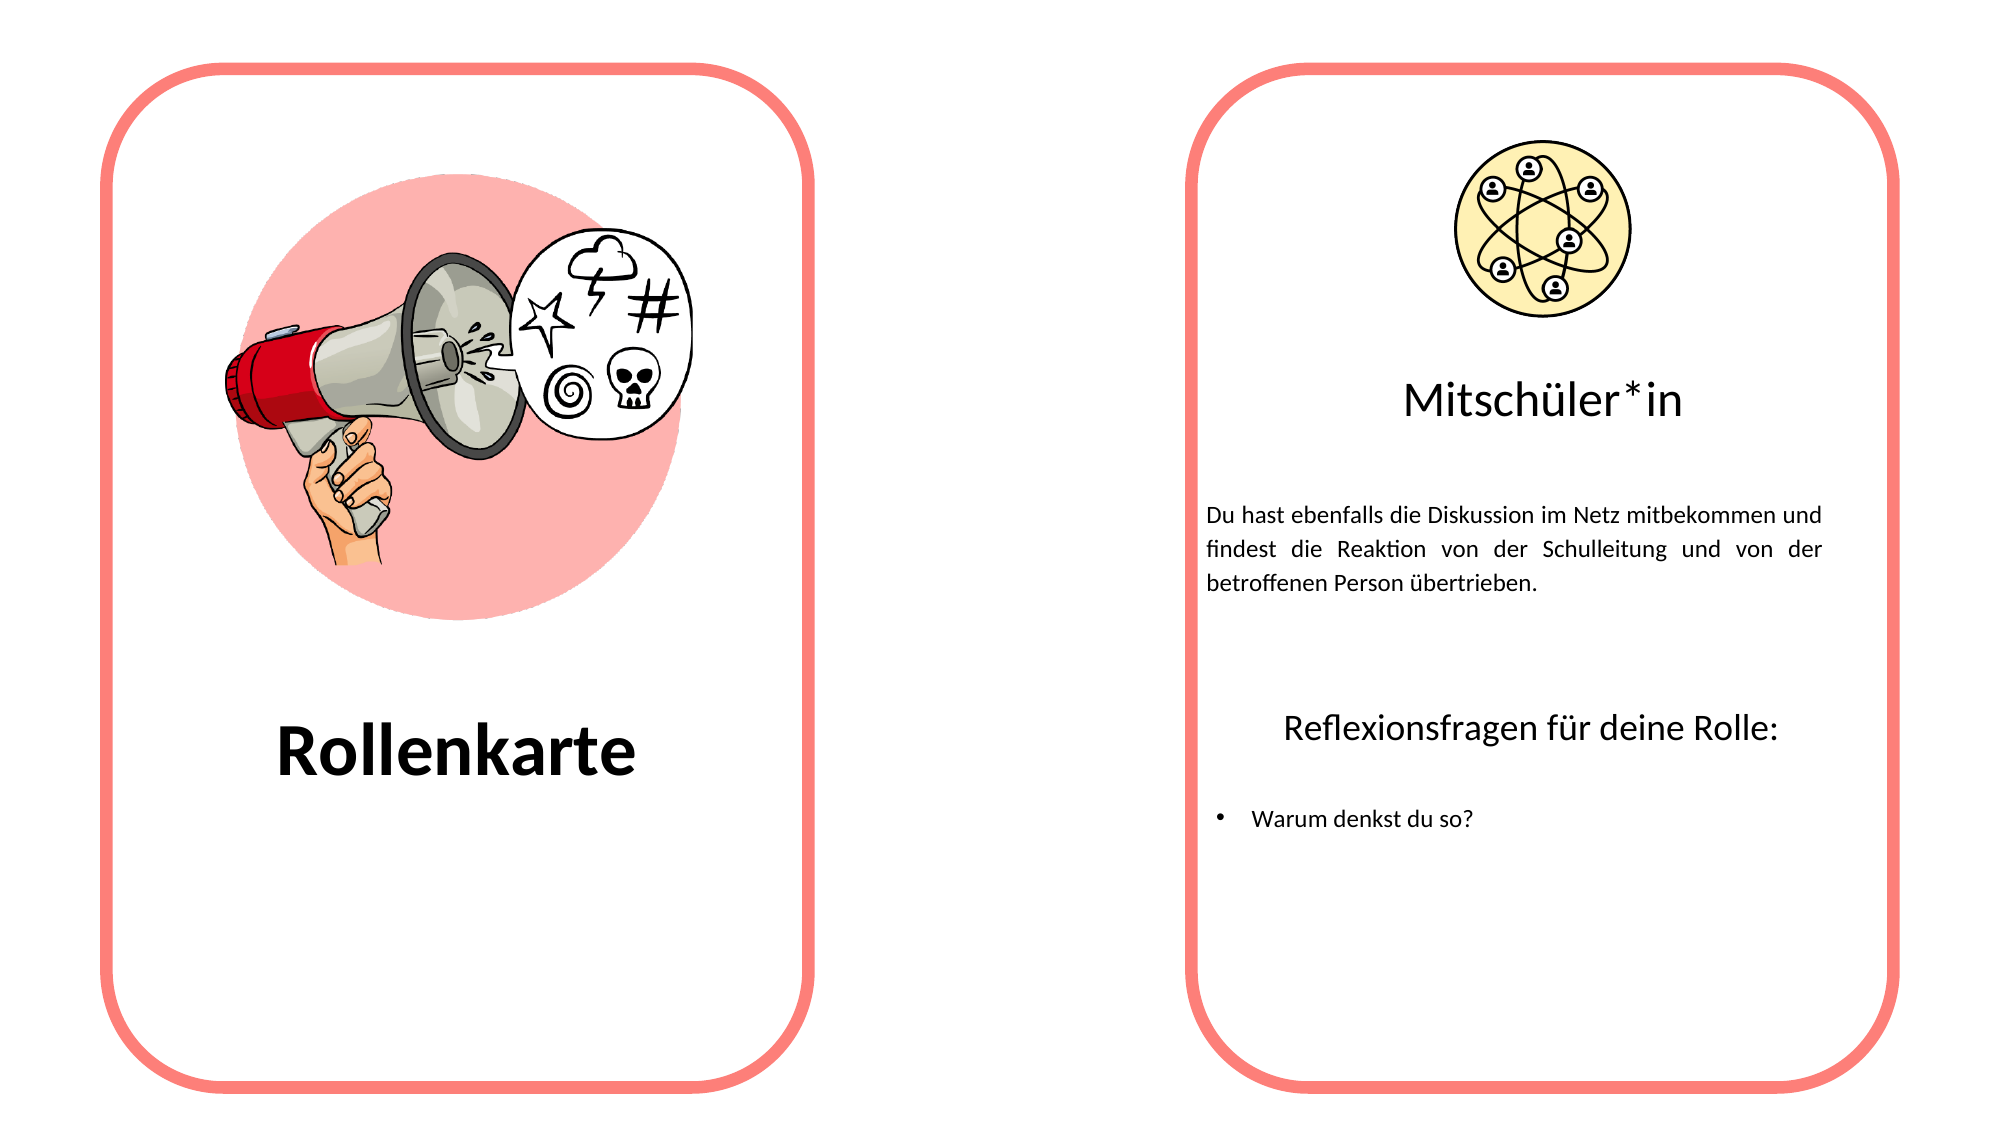

Mitschüler*in
Du hast ebenfalls die Diskussion im Netz mitbekommen und findest die Reaktion von der Schulleitung und von der betroffenen Person übertrieben.
Rollenkarte
Reflexionsfragen für deine Rolle:
Warum denkst du so?